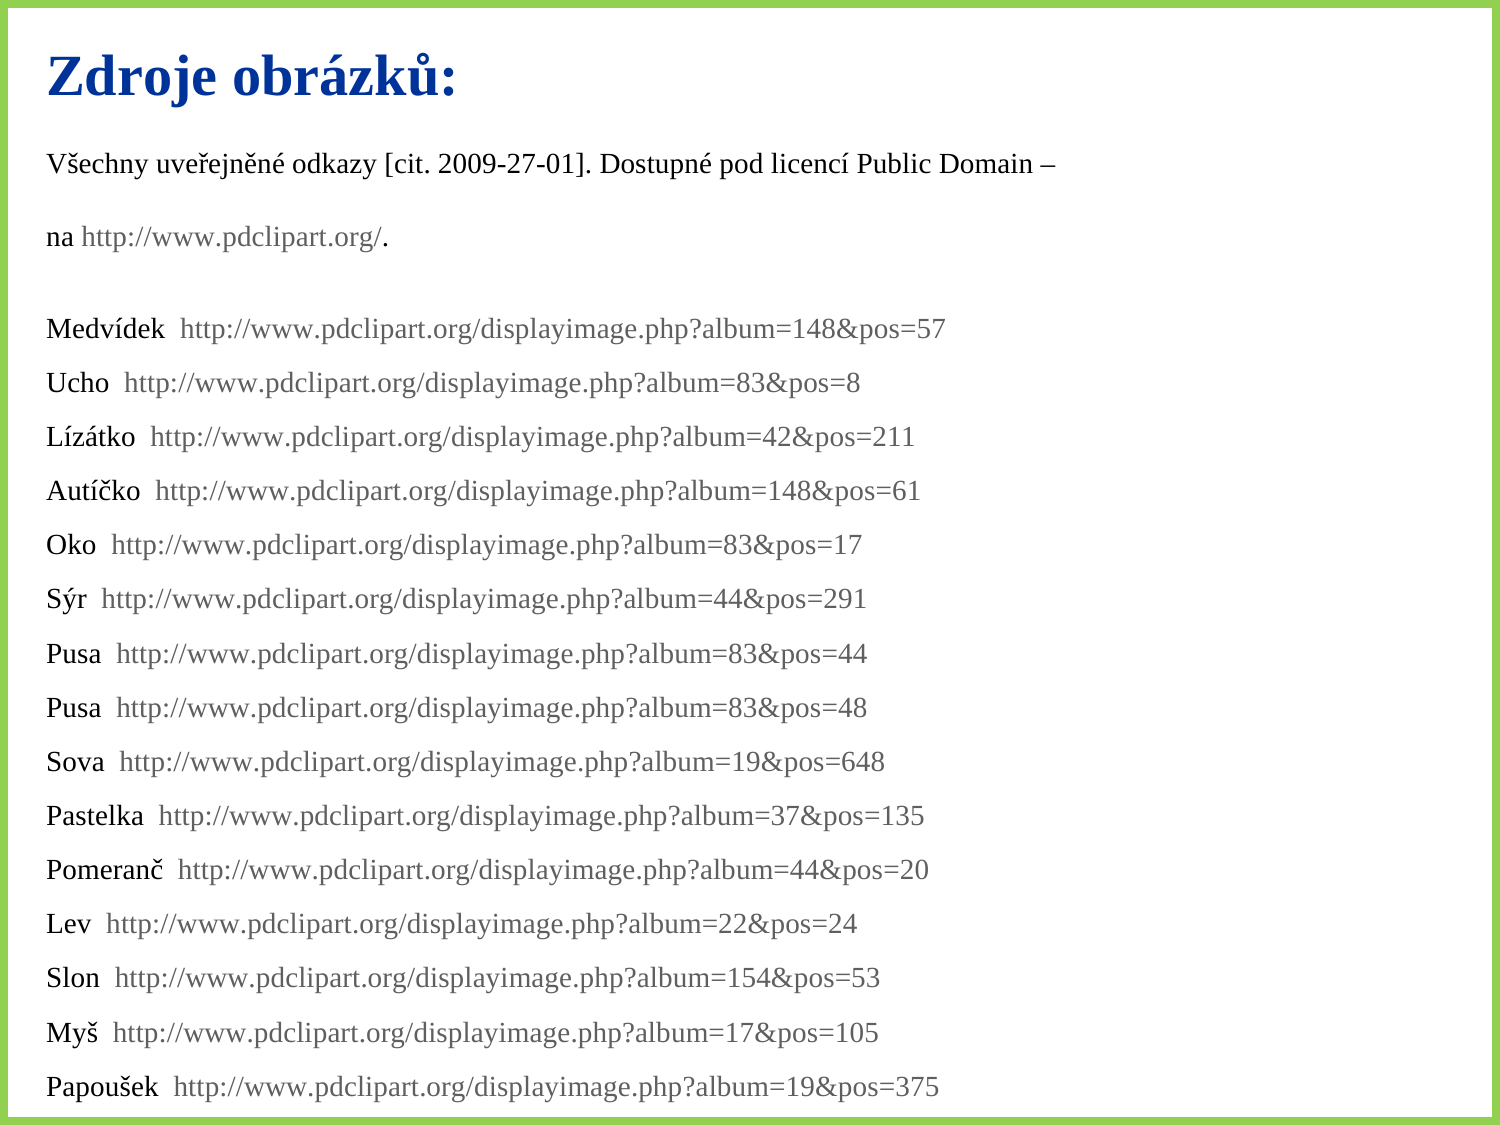

Zdroje obrázků:
Všechny uveřejněné odkazy [cit. 2009-27-01]. Dostupné pod licencí Public Domain –
na http://www.pdclipart.org/.
Medvídek http://www.pdclipart.org/displayimage.php?album=148&pos=57
Ucho http://www.pdclipart.org/displayimage.php?album=83&pos=8
Lízátko http://www.pdclipart.org/displayimage.php?album=42&pos=211
Autíčko http://www.pdclipart.org/displayimage.php?album=148&pos=61
Oko http://www.pdclipart.org/displayimage.php?album=83&pos=17
Sýr http://www.pdclipart.org/displayimage.php?album=44&pos=291
Pusa http://www.pdclipart.org/displayimage.php?album=83&pos=44
Pusa http://www.pdclipart.org/displayimage.php?album=83&pos=48
Sova http://www.pdclipart.org/displayimage.php?album=19&pos=648
Pastelka http://www.pdclipart.org/displayimage.php?album=37&pos=135
Pomeranč http://www.pdclipart.org/displayimage.php?album=44&pos=20
Lev http://www.pdclipart.org/displayimage.php?album=22&pos=24
Slon http://www.pdclipart.org/displayimage.php?album=154&pos=53
Myš http://www.pdclipart.org/displayimage.php?album=17&pos=105
Papoušek http://www.pdclipart.org/displayimage.php?album=19&pos=375